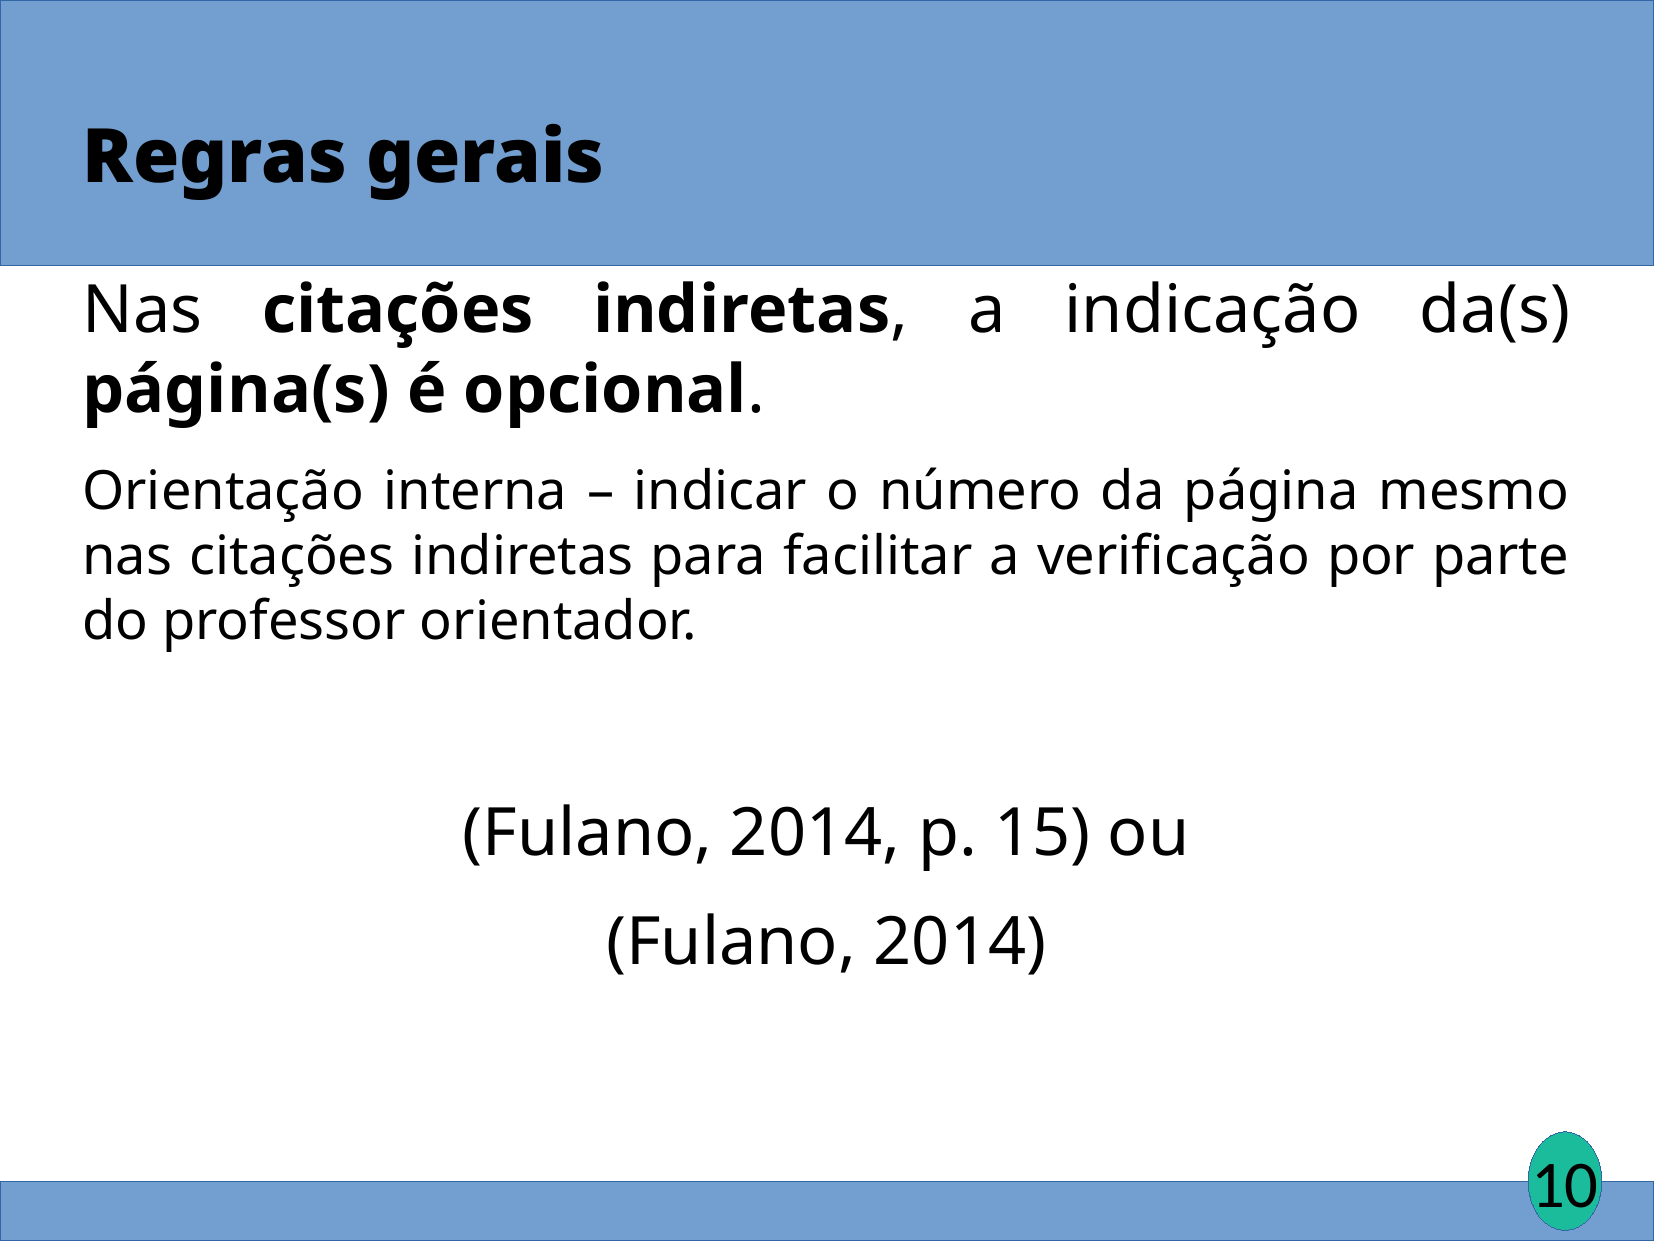

# Regras gerais
Nas citações indiretas, a indicação da(s) página(s) é opcional.
Orientação interna – indicar o número da página mesmo nas citações indiretas para facilitar a verificação por parte do professor orientador.
(Fulano, 2014, p. 15) ou
(Fulano, 2014)